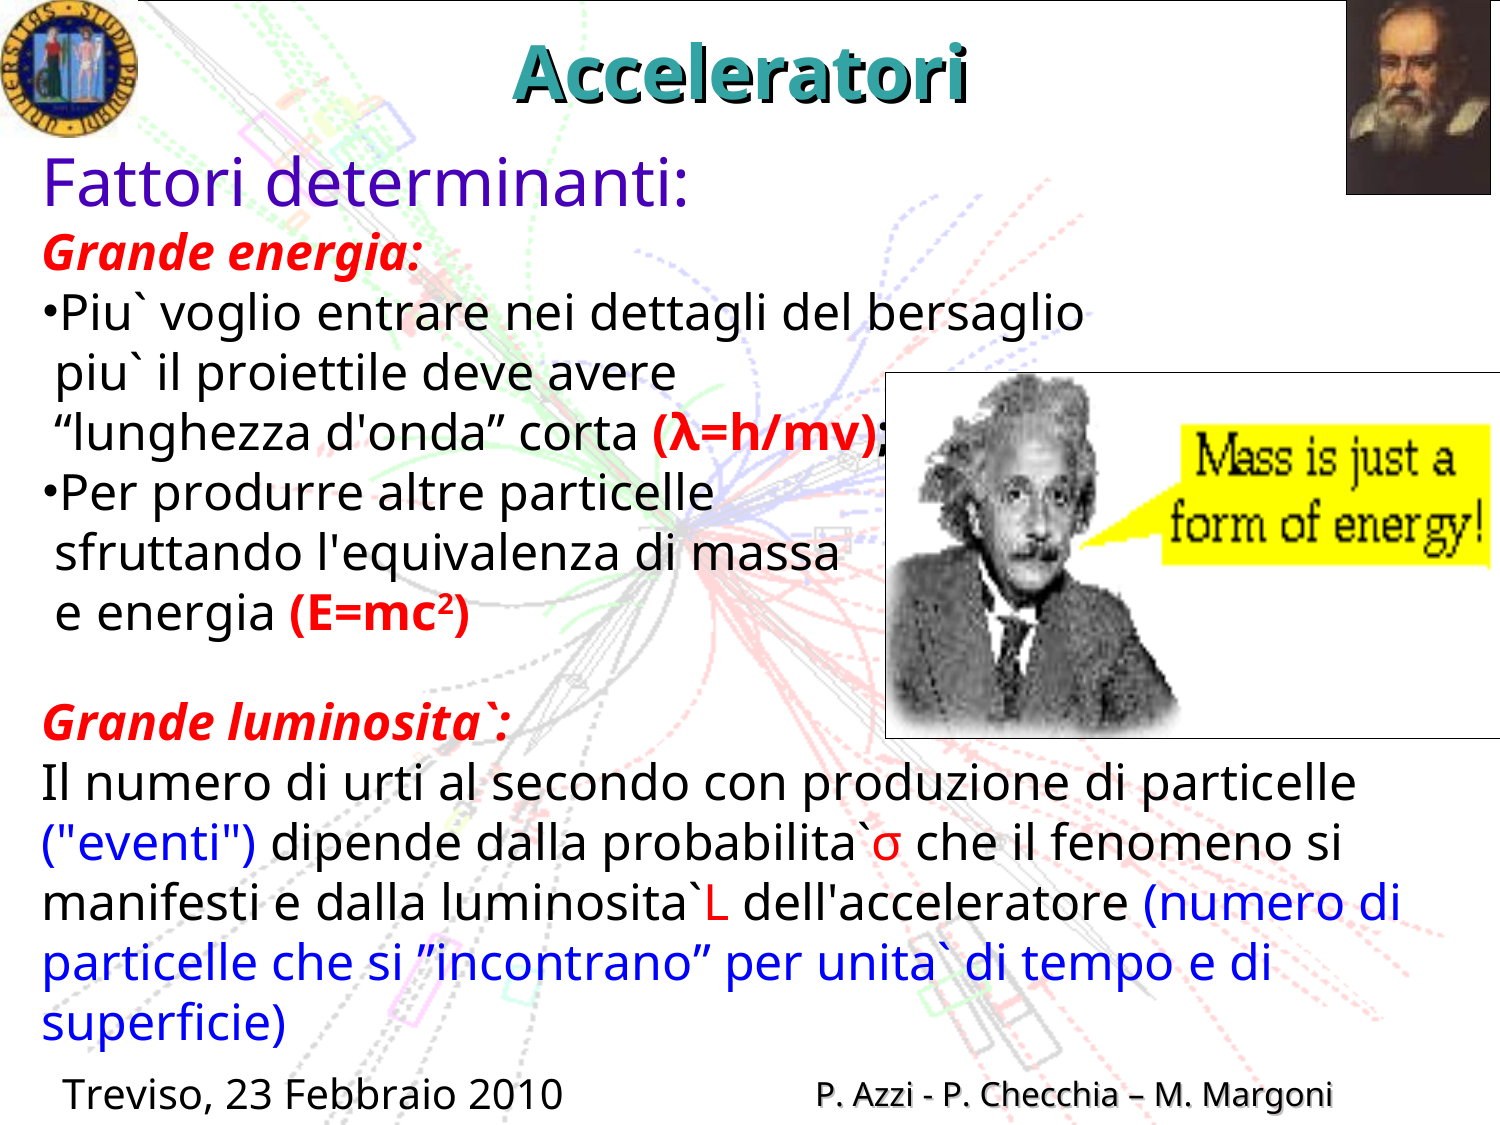

# Acceleratori
Fattori determinanti:
Grande energia:
Piu` voglio entrare nei dettagli del bersaglio
 piu` il proiettile deve avere
 “lunghezza d'onda” corta (λ=h/mv);
Per produrre altre particelle
 sfruttando l'equivalenza di massa
 e energia (E=mc2)
Grande luminosita`:
Il numero di urti al secondo con produzione di particelle ("eventi") dipende dalla probabilita`σ che il fenomeno si manifesti e dalla luminosita`L dell'acceleratore (numero di particelle che si ”incontrano” per unita` di tempo e di superficie)